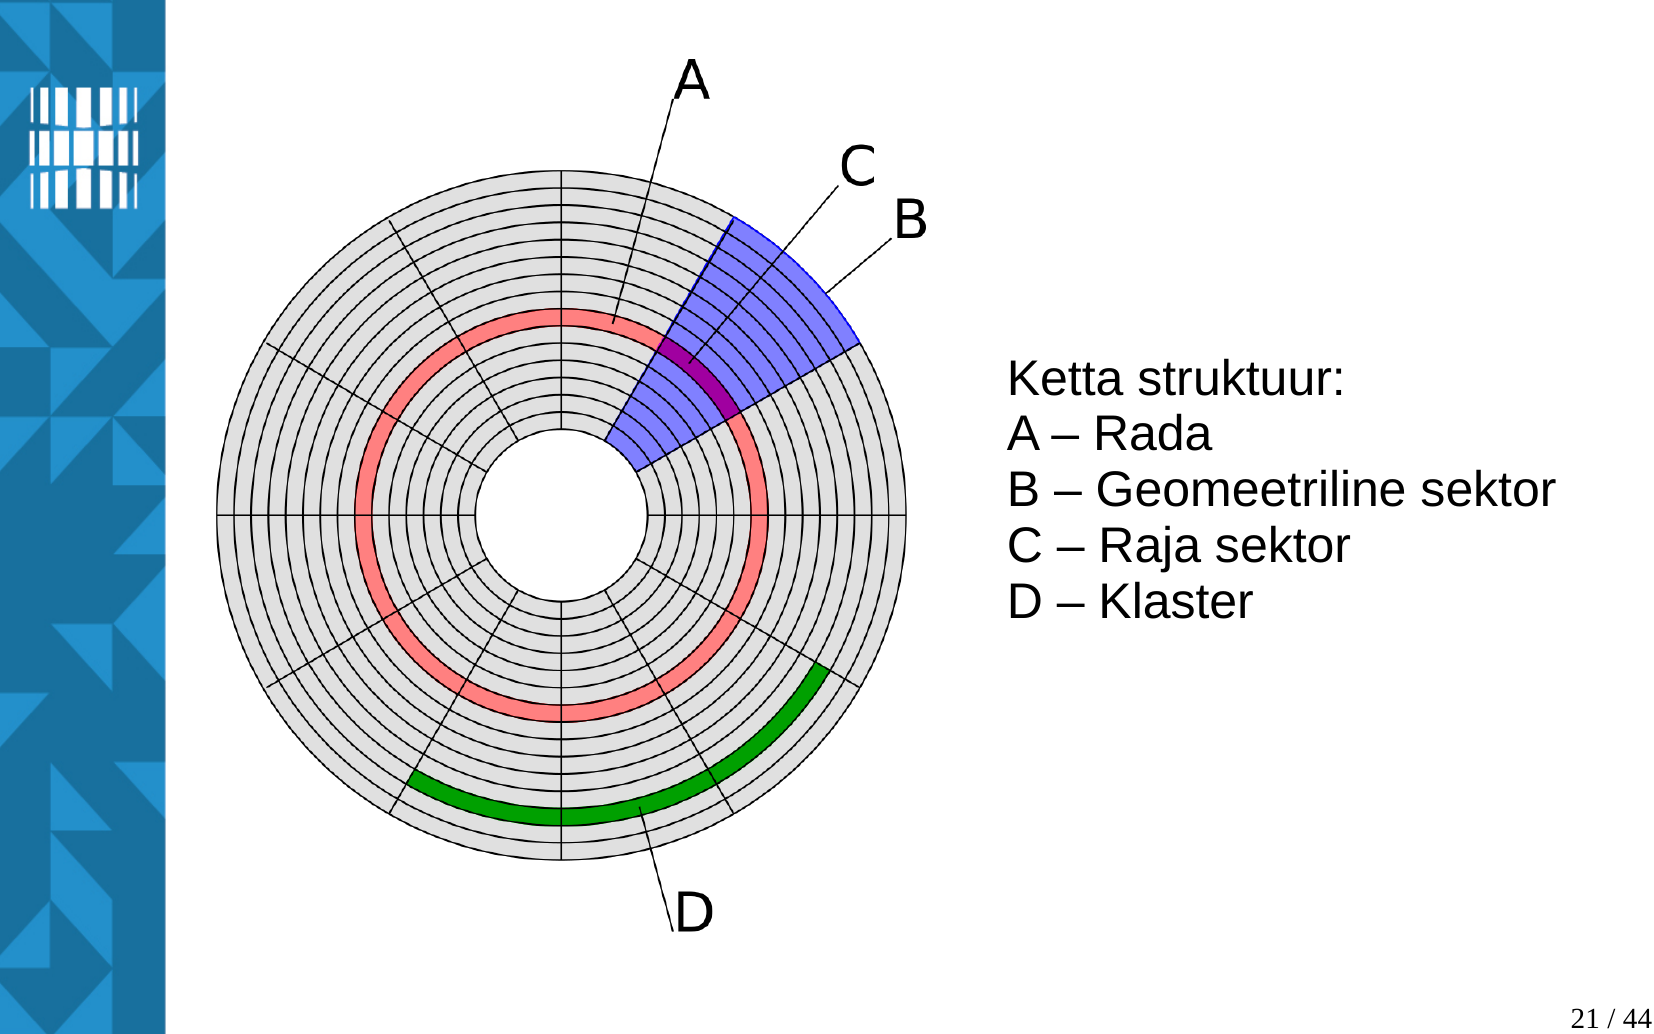

Ketta struktuur:
A – Rada
B – Geomeetriline sektor
C – Raja sektor
D – Klaster
21